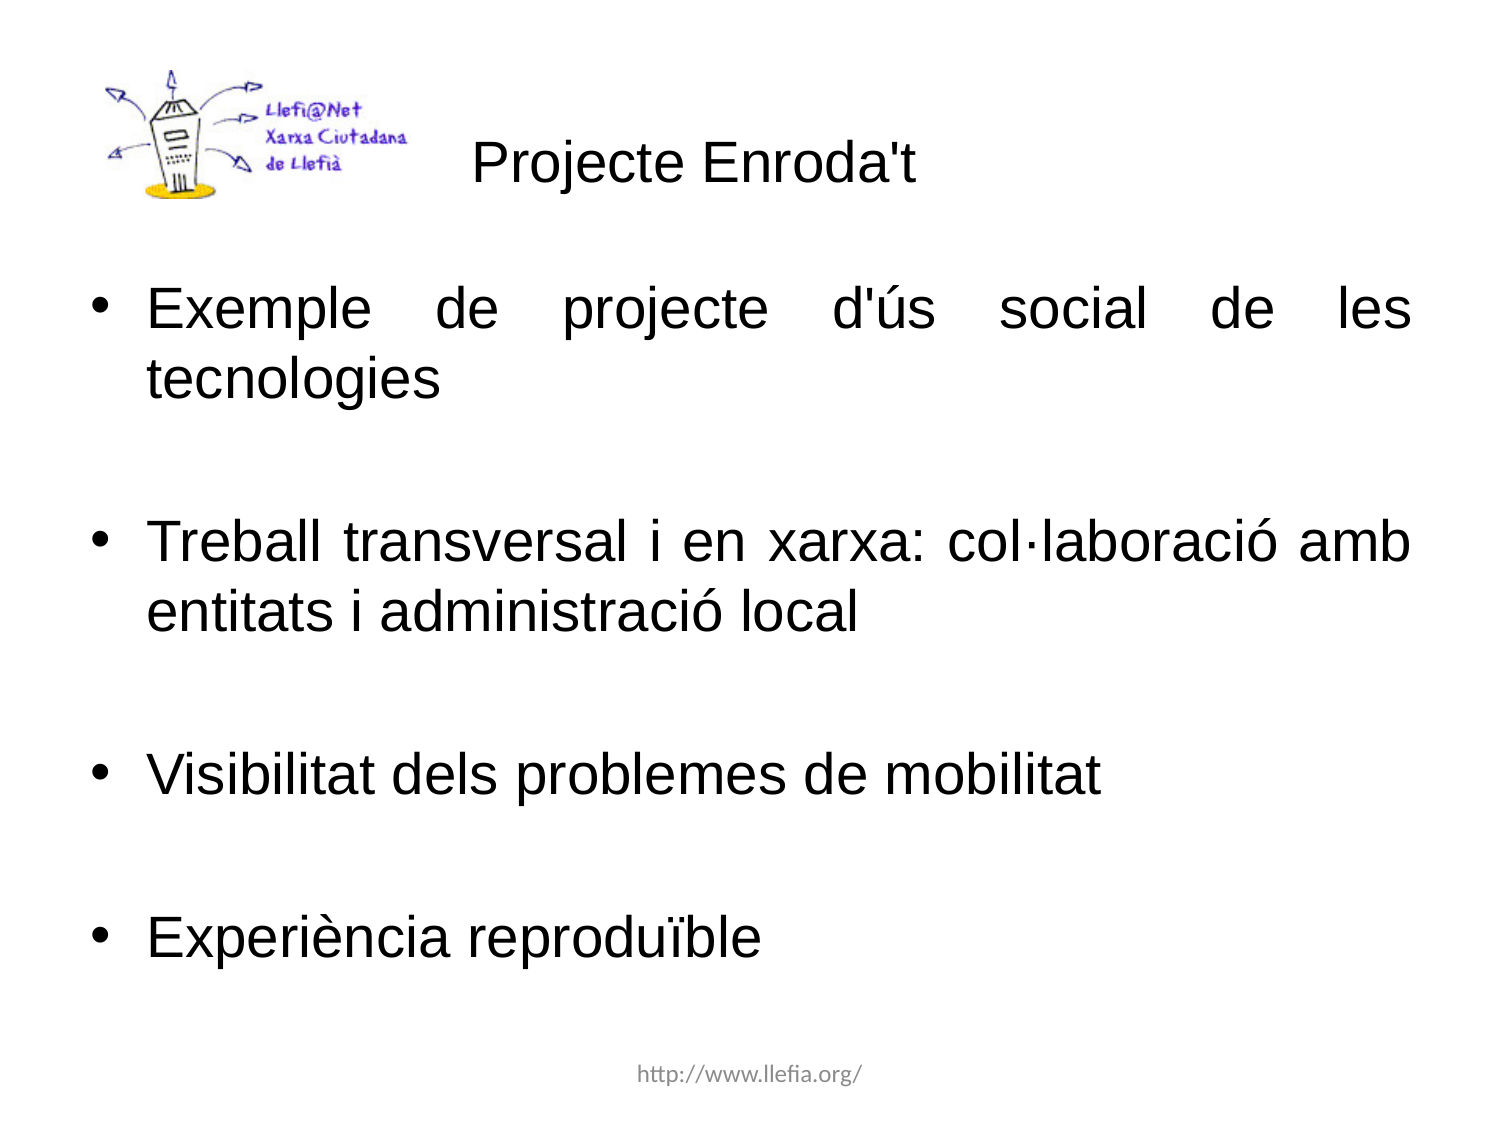

Projecte Enroda't
# Exemple de projecte d'ús social de les tecnologies
Treball transversal i en xarxa: col·laboració amb entitats i administració local
Visibilitat dels problemes de mobilitat
Experiència reproduïble
http://www.llefia.org/